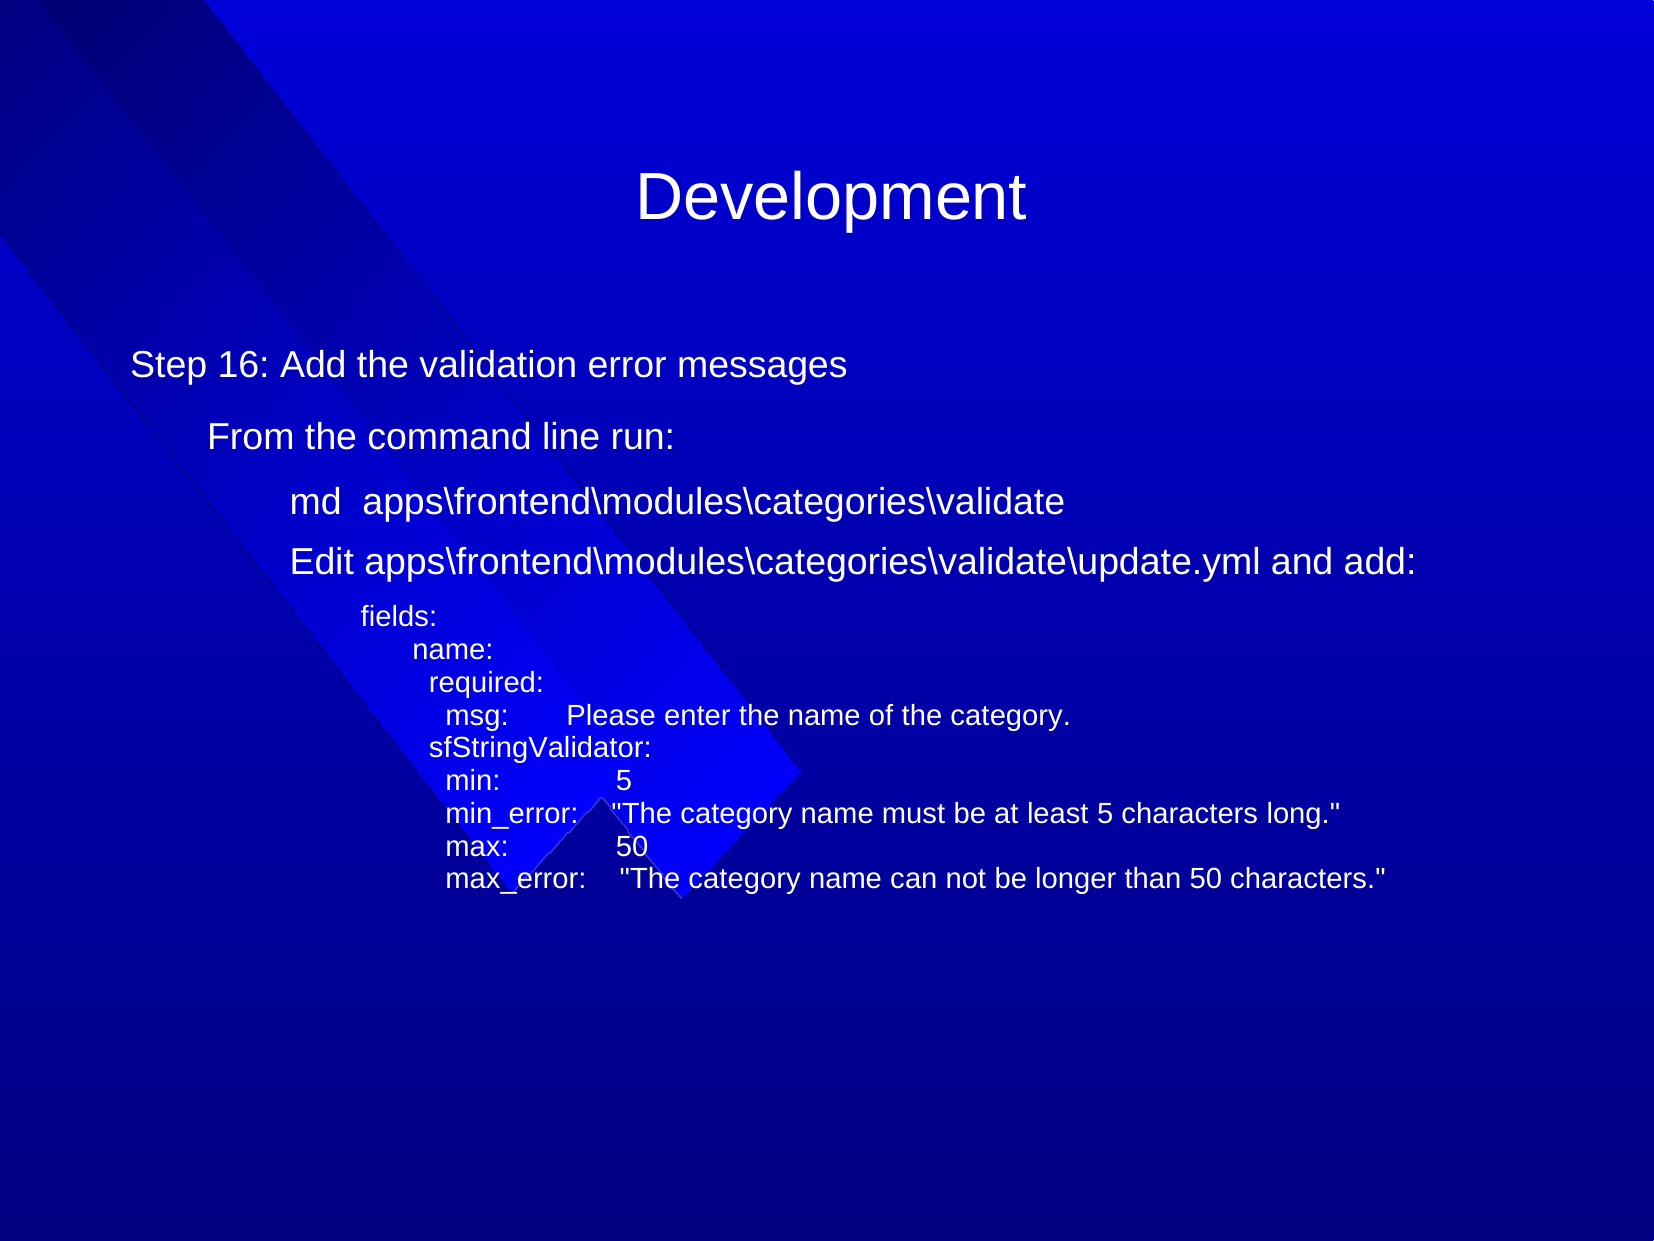

# Development
Step 16: Add the validation error messages
From the command line run:
md apps\frontend\modules\categories\validate
Edit apps\frontend\modules\categories\validate\update.yml and add:
fields:
 name:
 required:
 msg: Please enter the name of the category.
 sfStringValidator:
 min: 5
 min_error: "The category name must be at least 5 characters long."
 max: 50
 max_error: "The category name can not be longer than 50 characters."